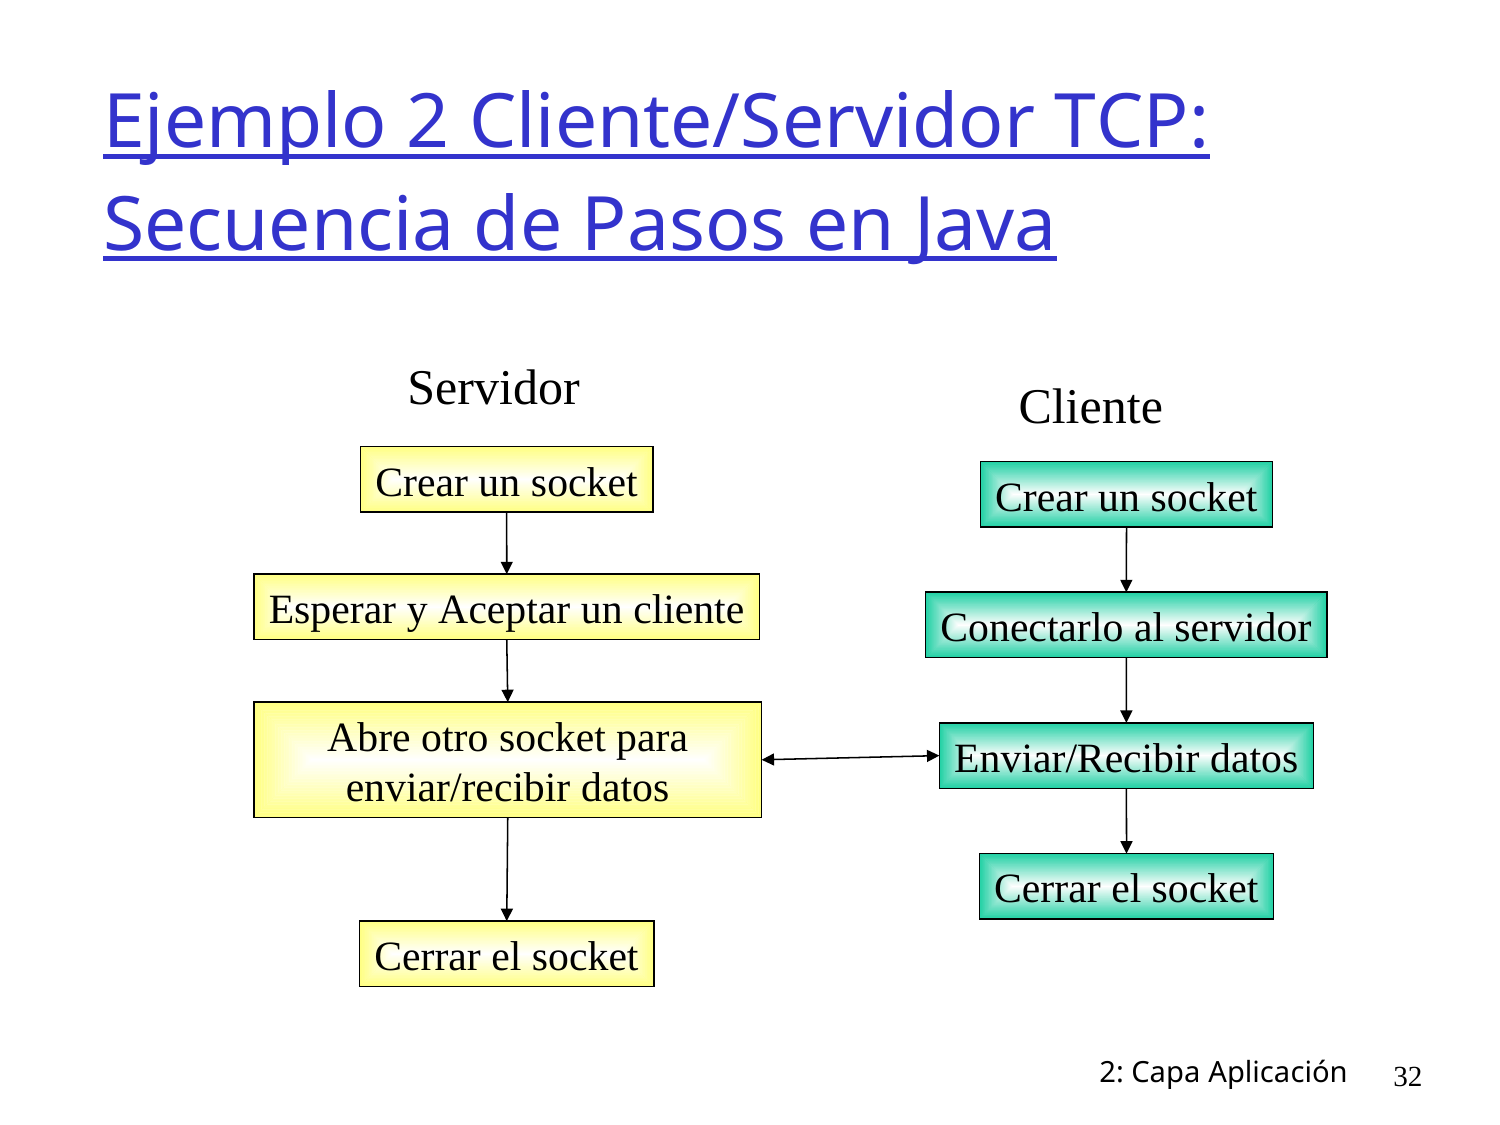

# Ejemplo 2 Cliente/Servidor TCP: Secuencia de Pasos en Java
Servidor
Cliente
Crear un socket
Crear un socket
Esperar y Aceptar un cliente
Conectarlo al servidor
Abre otro socket para enviar/recibir datos
Enviar/Recibir datos
Cerrar el socket
Cerrar el socket